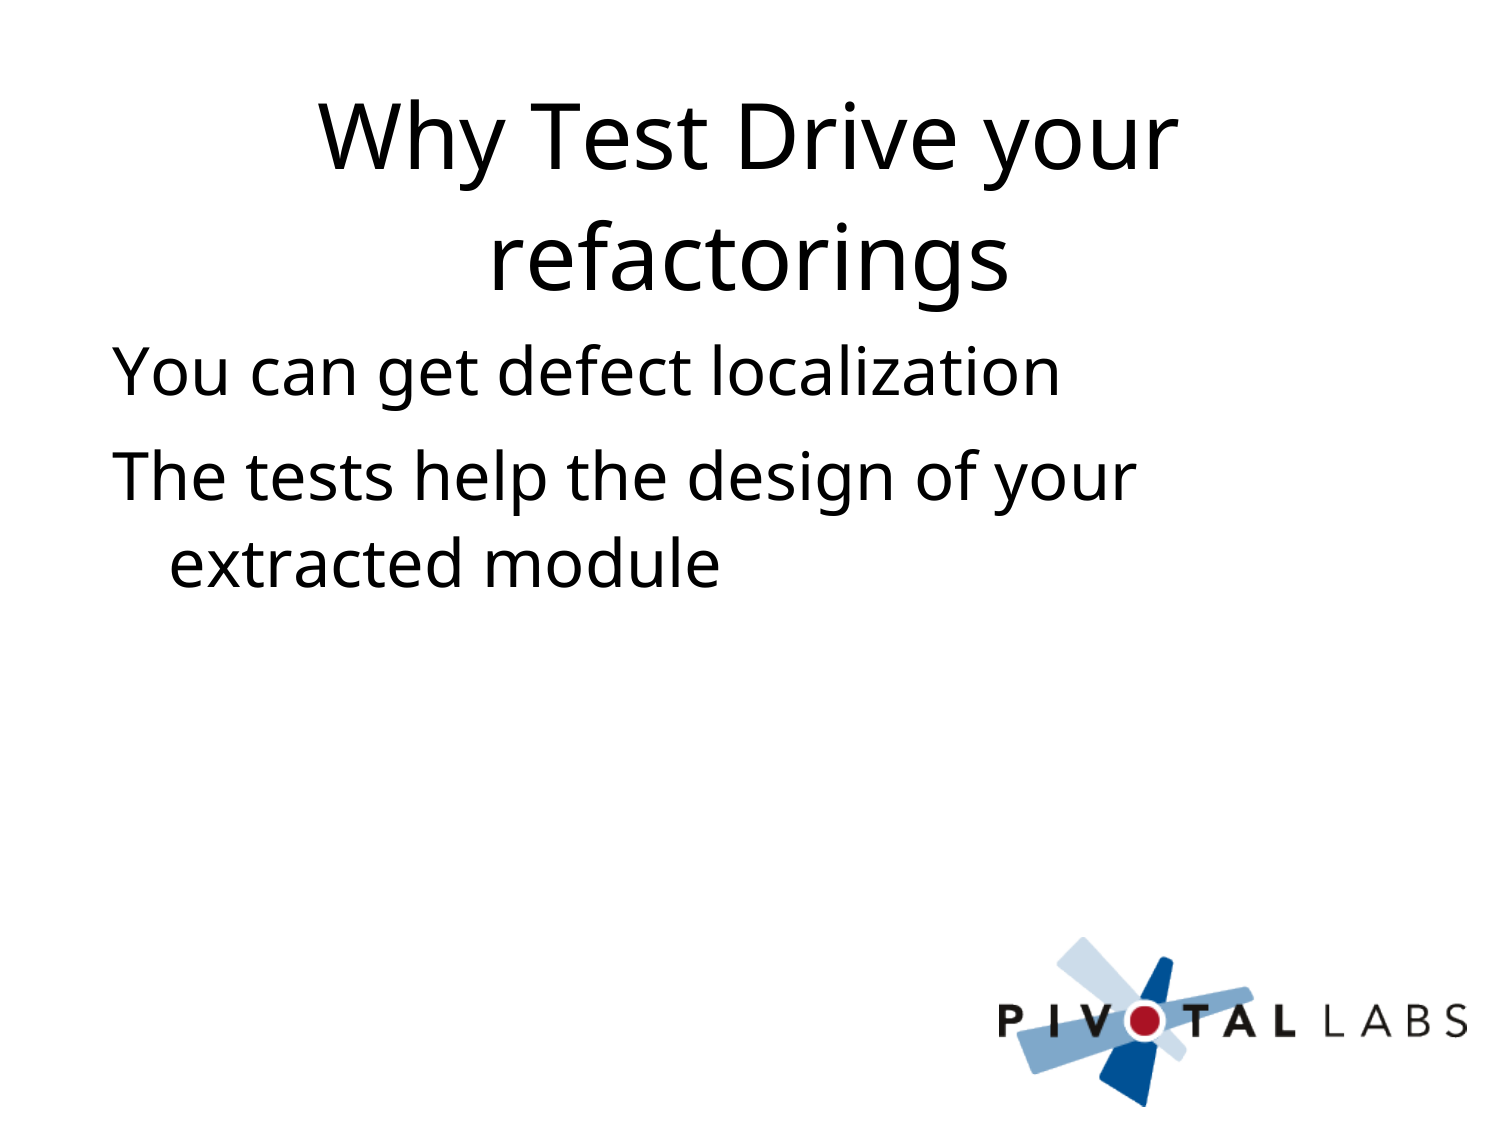

# Why Test Drive your refactorings
You can get defect localization
The tests help the design of your extracted module